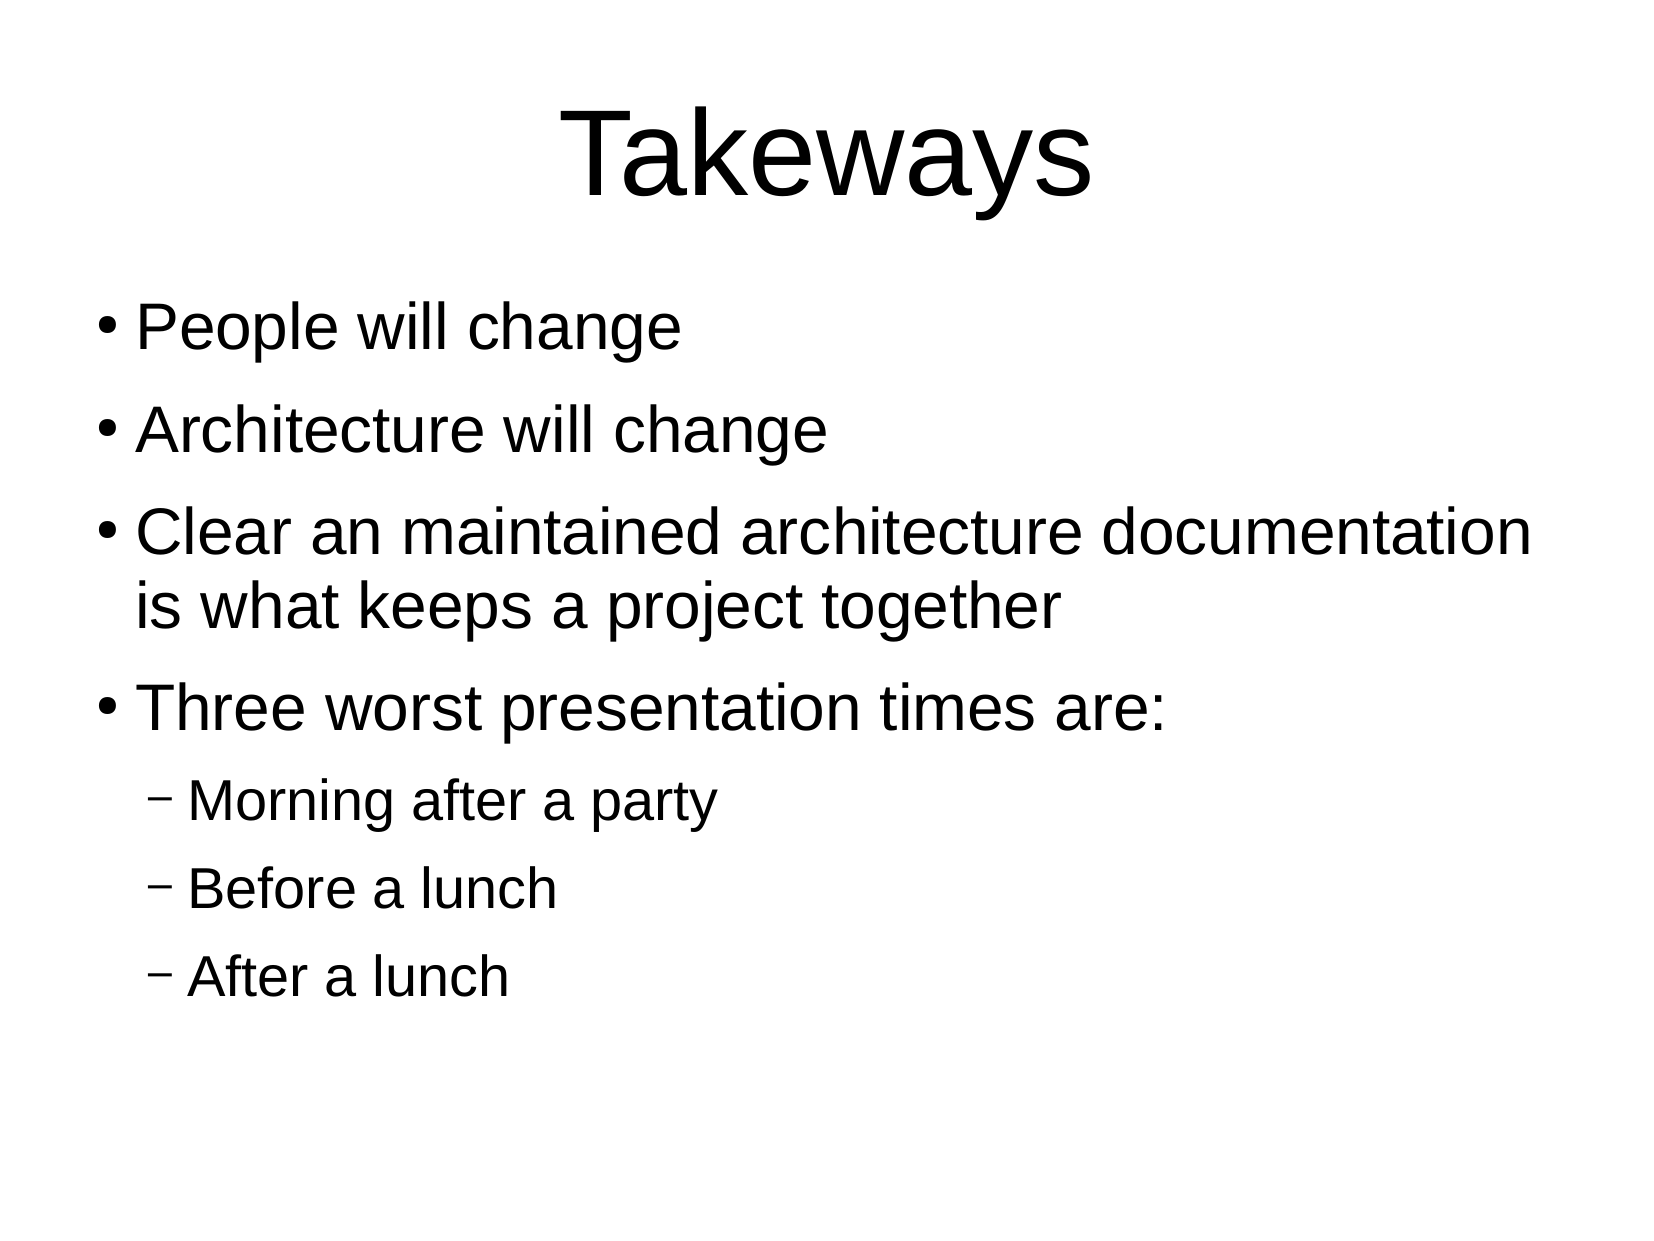

# Takeways
People will change
Architecture will change
Clear an maintained architecture documentation is what keeps a project together
Three worst presentation times are:
Morning after a party
Before a lunch
After a lunch